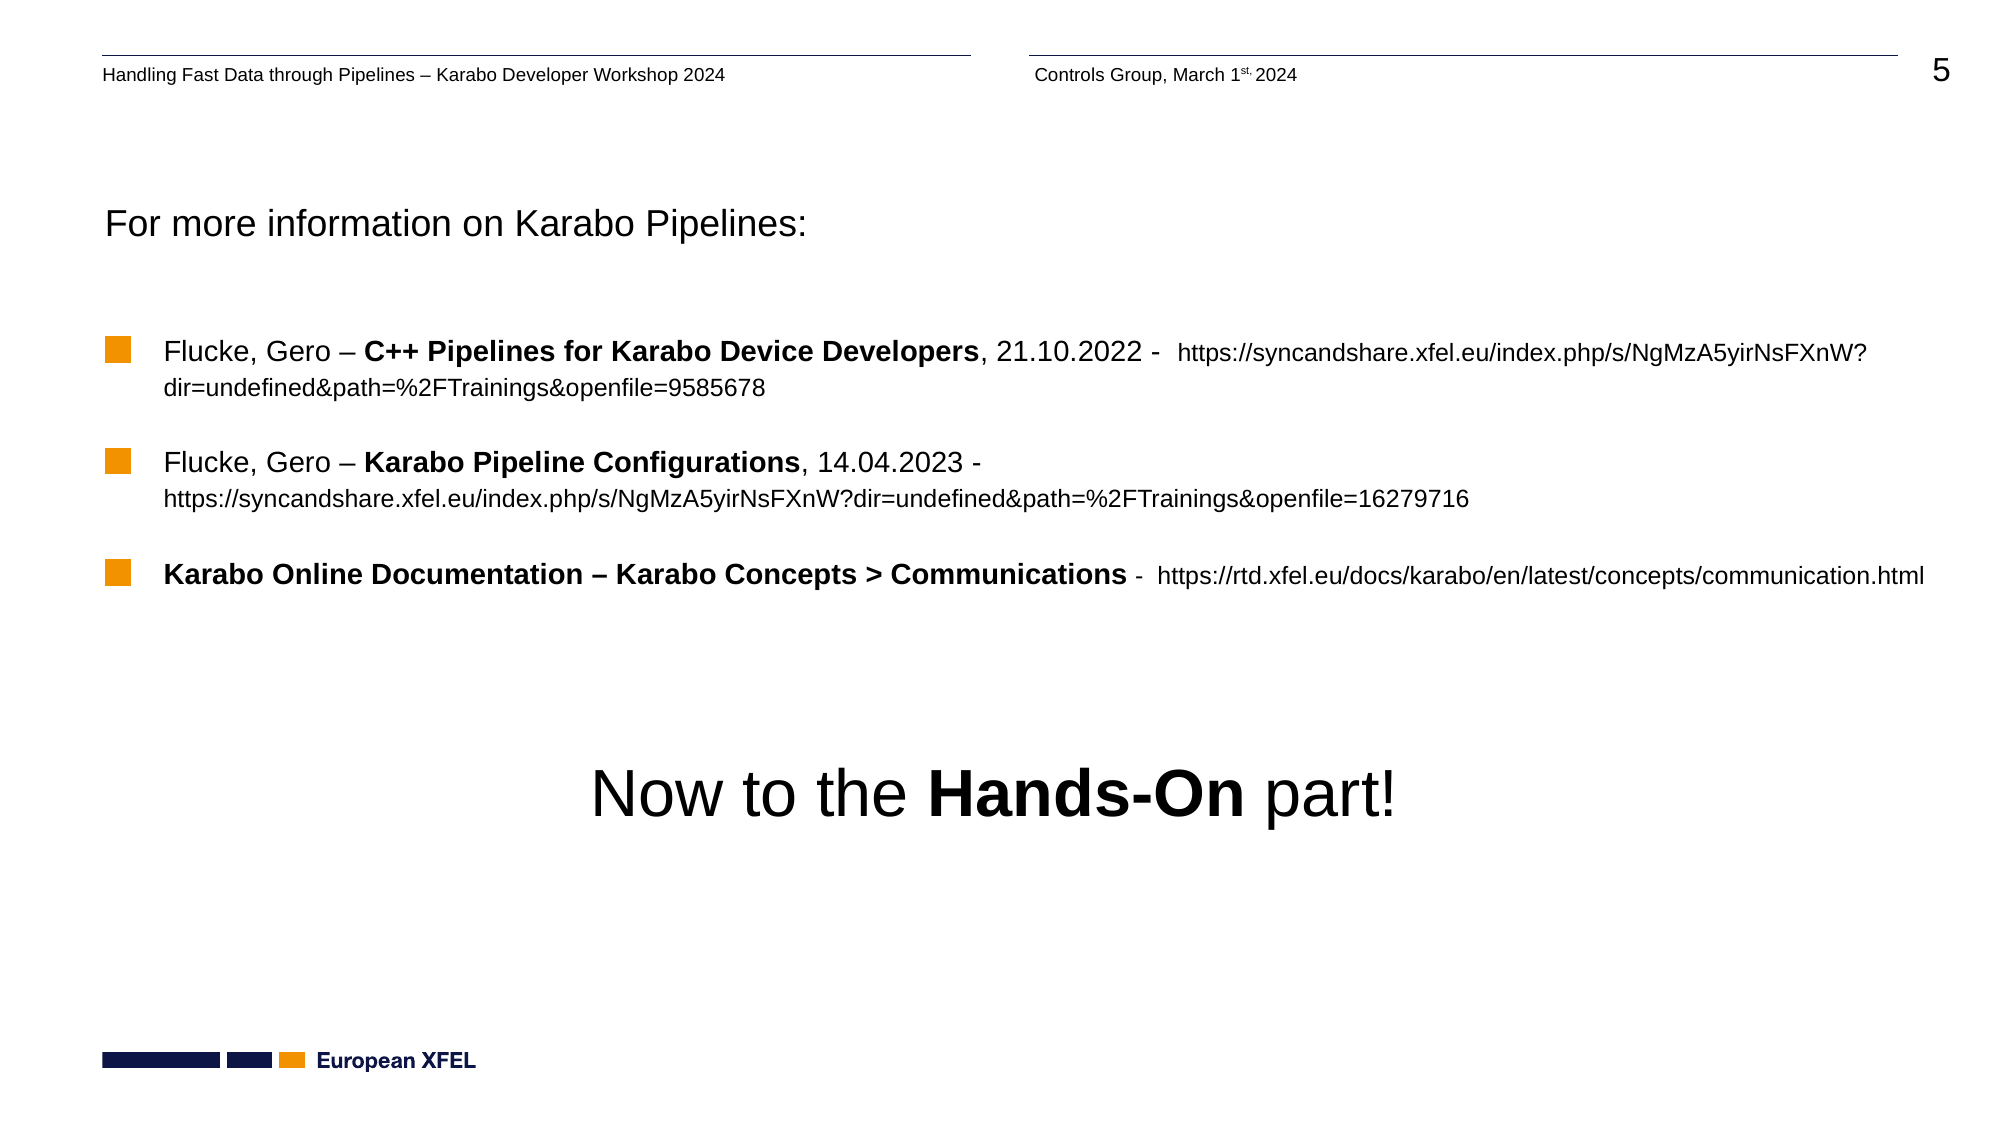

For more information on Karabo Pipelines:
# Flucke, Gero – C++ Pipelines for Karabo Device Developers, 21.10.2022 - https://syncandshare.xfel.eu/index.php/s/NgMzA5yirNsFXnW?dir=undefined&path=%2FTrainings&openfile=9585678
Flucke, Gero – Karabo Pipeline Configurations, 14.04.2023 - https://syncandshare.xfel.eu/index.php/s/NgMzA5yirNsFXnW?dir=undefined&path=%2FTrainings&openfile=16279716
Karabo Online Documentation – Karabo Concepts > Communications - https://rtd.xfel.eu/docs/karabo/en/latest/concepts/communication.html
Now to the Hands-On part!